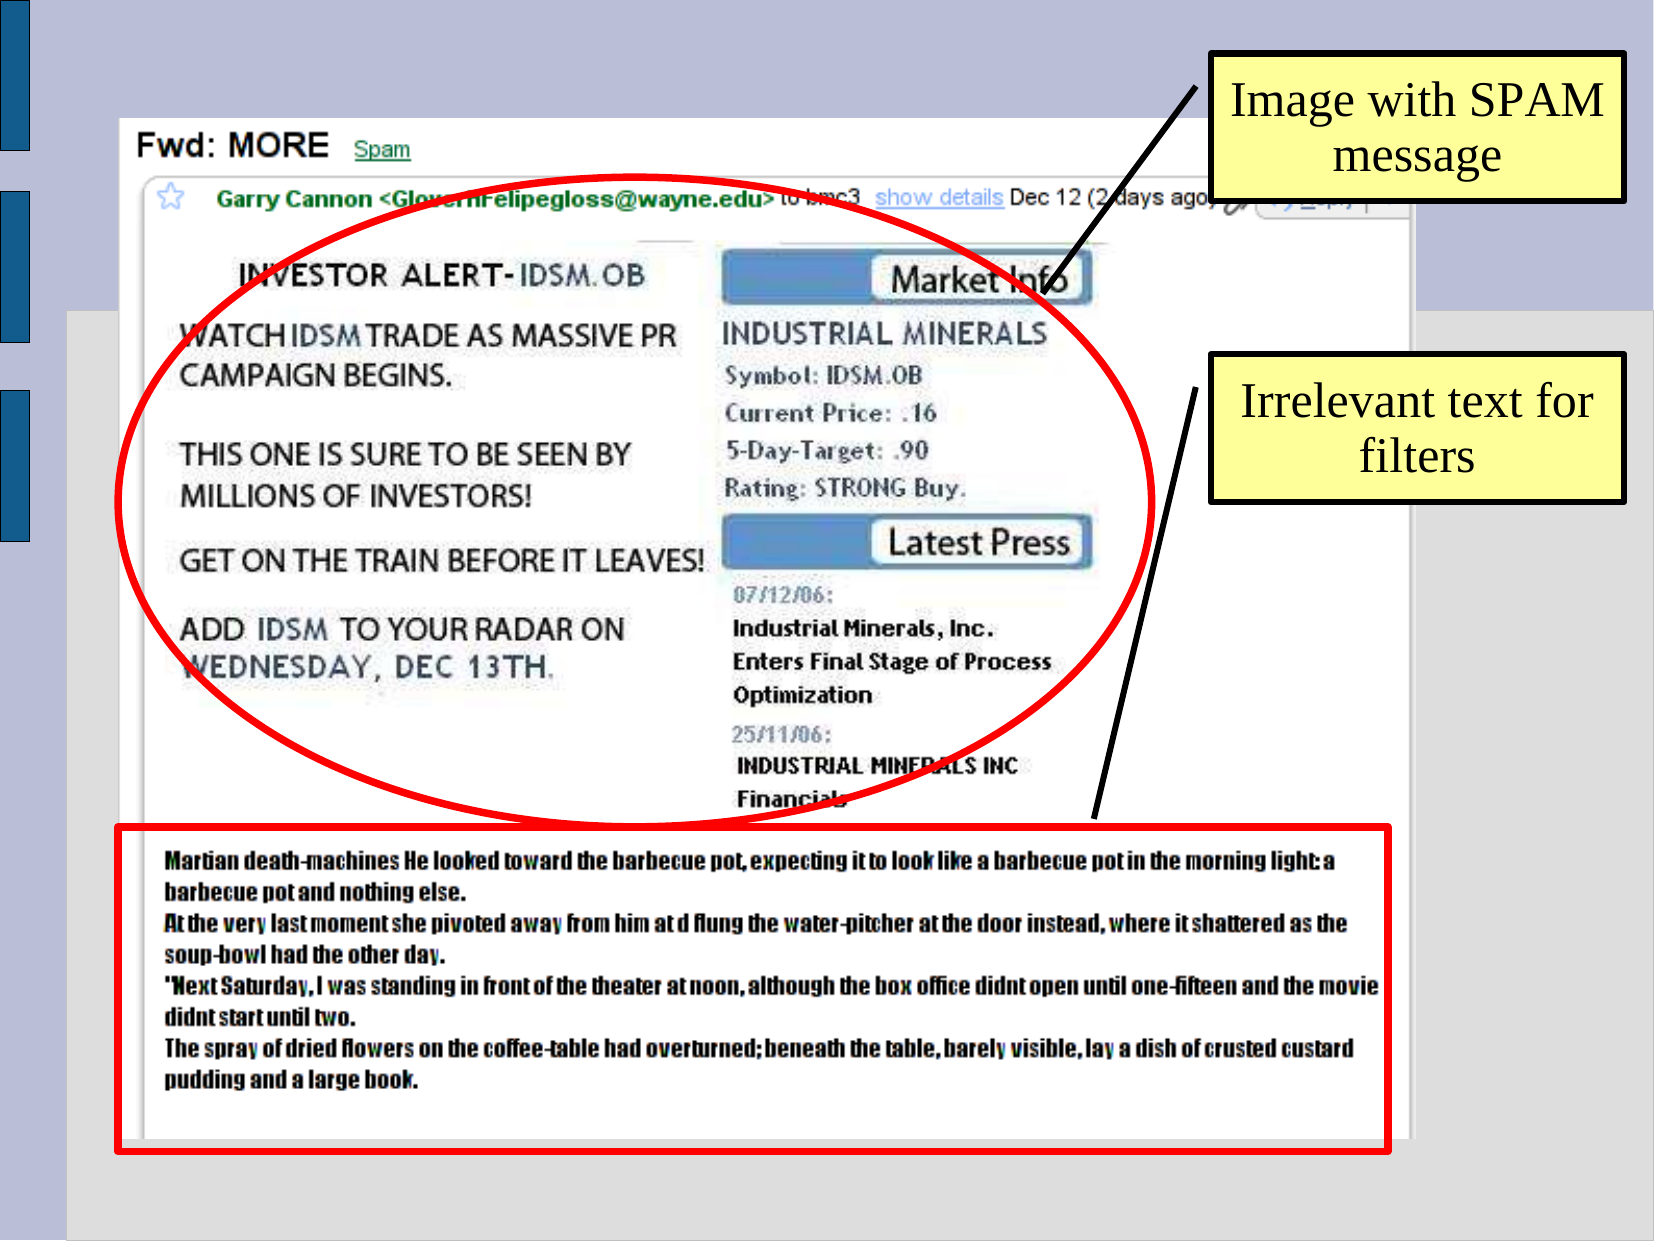

Image with SPAM message
Irrelevant text for filters